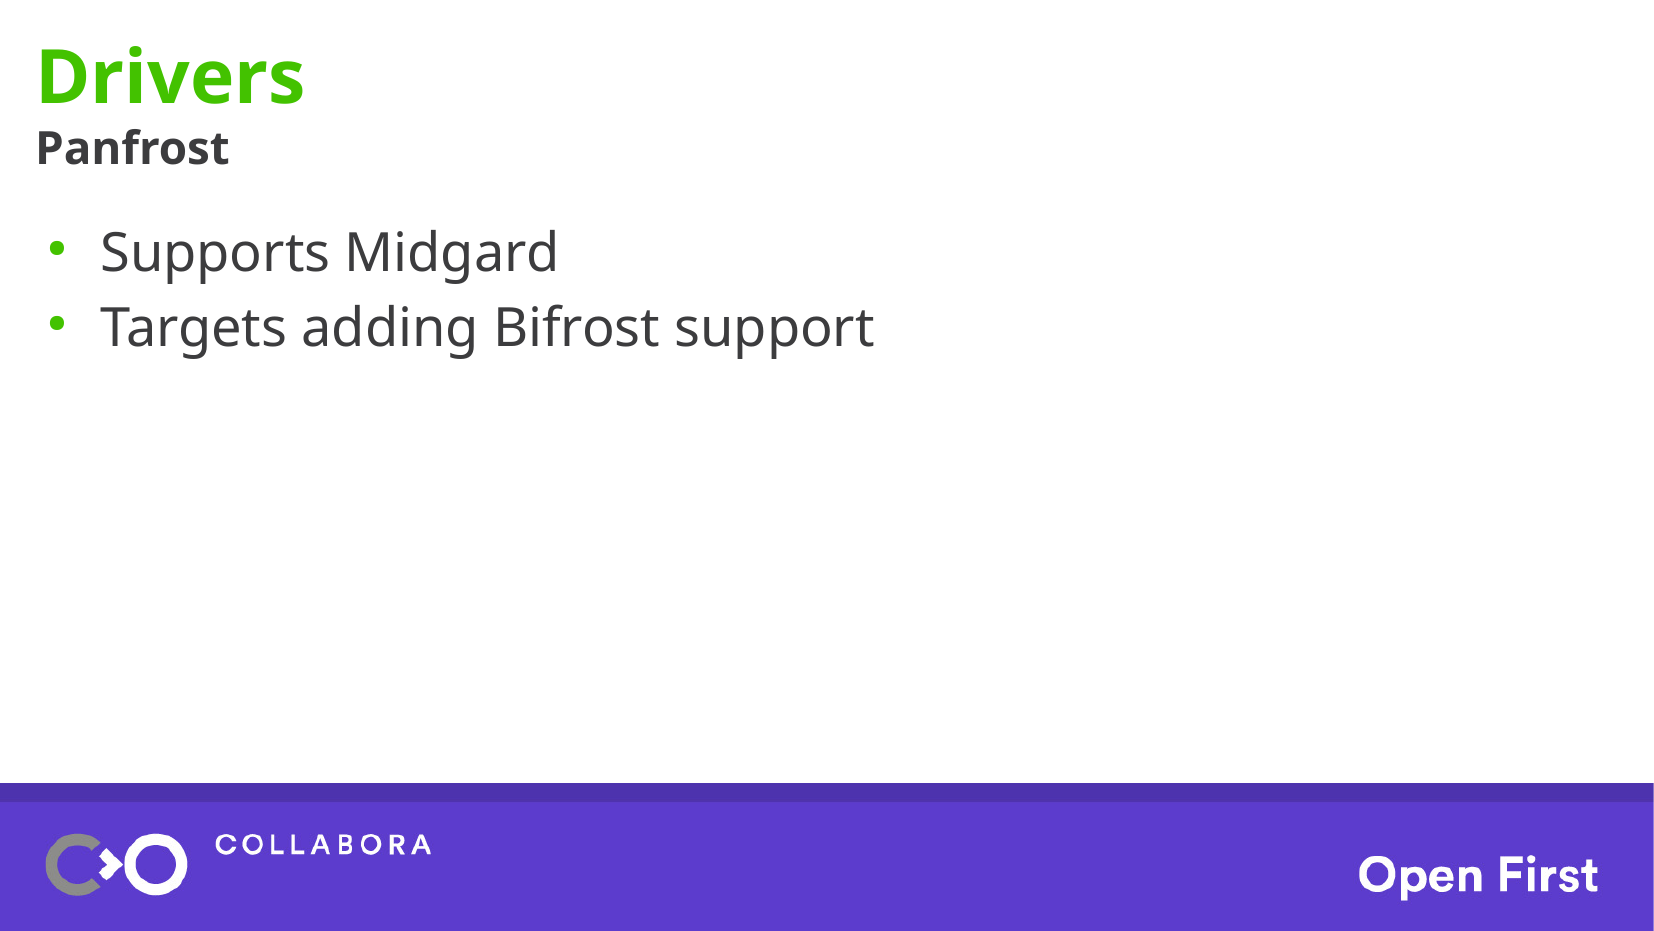

Drivers
Panfrost
# Supports Midgard
Targets adding Bifrost support